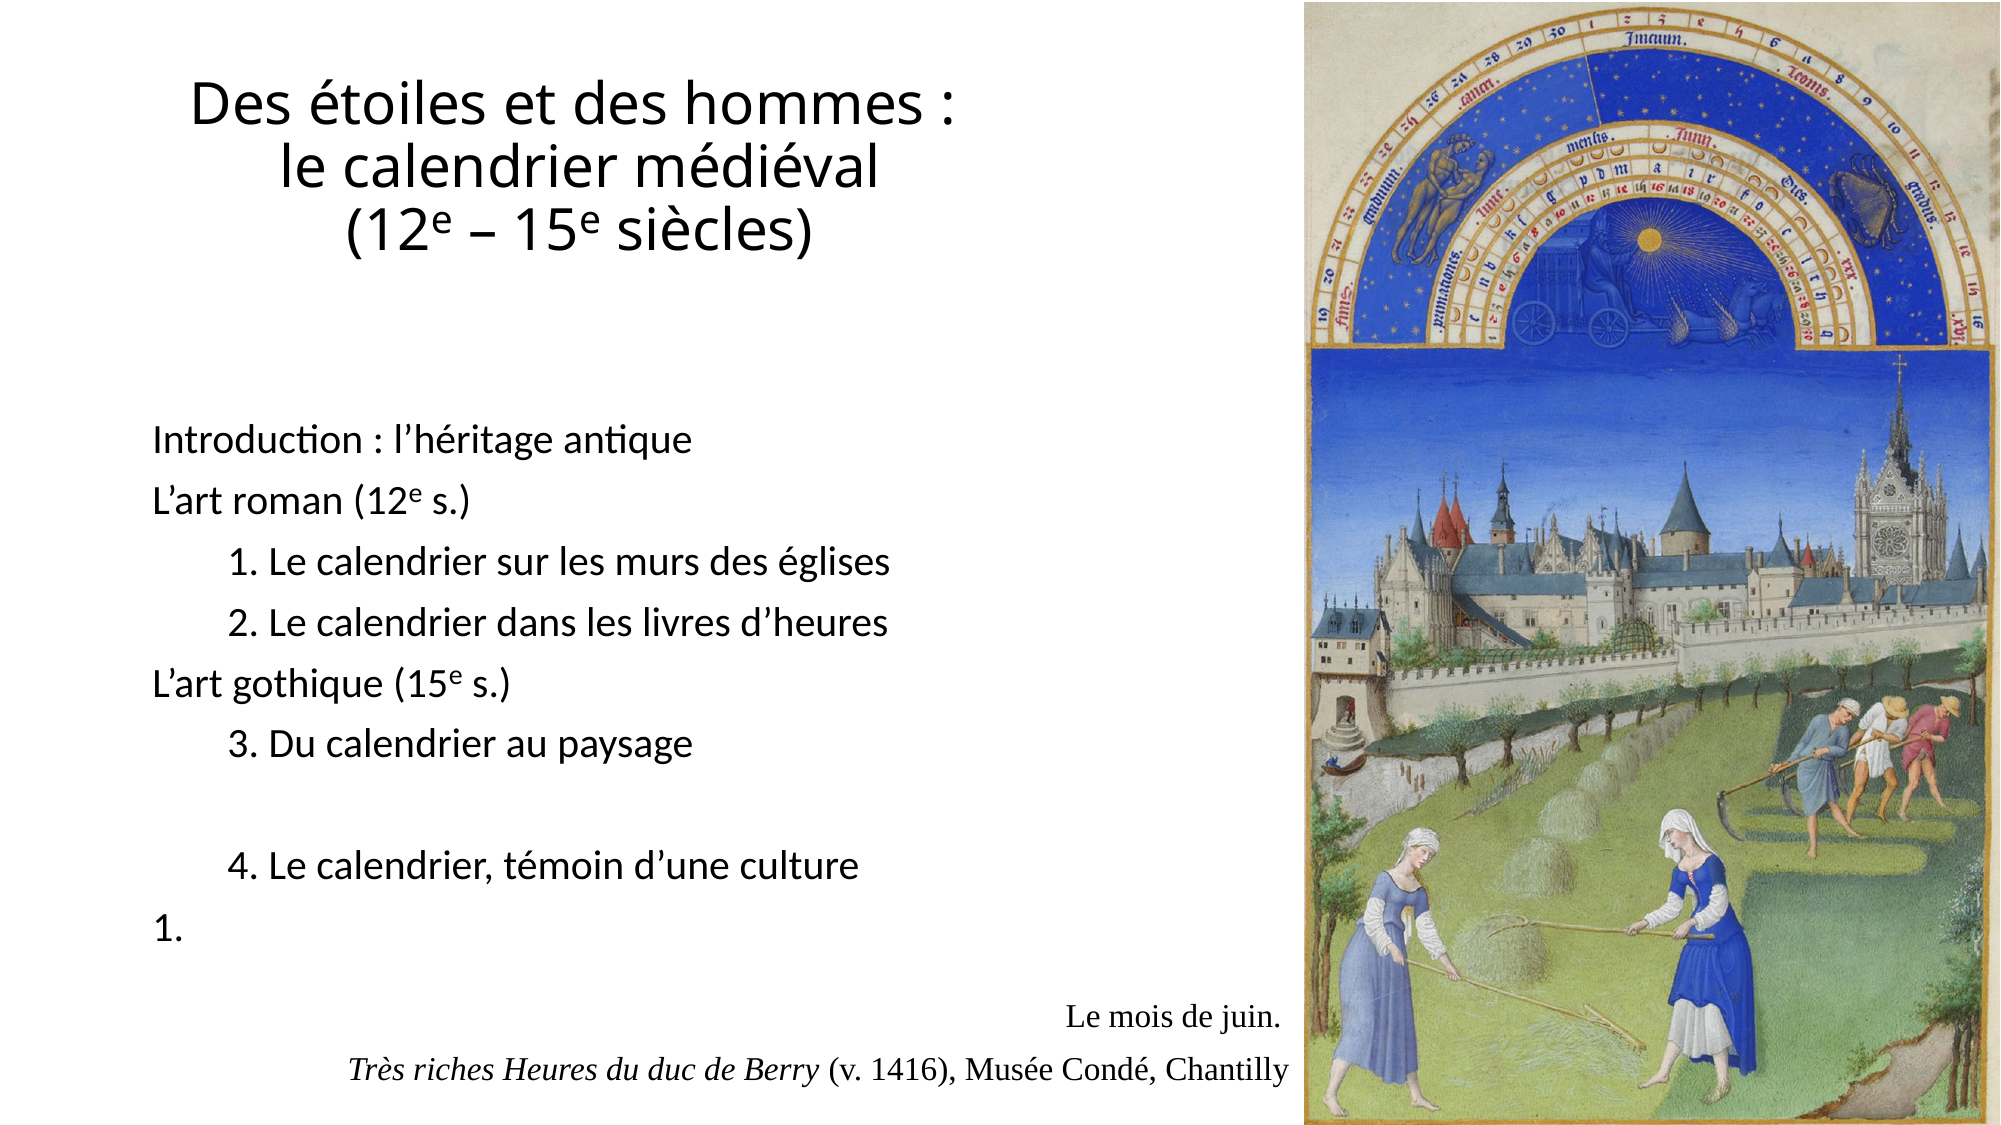

# Des étoiles et des hommes : le calendrier médiéval (12e – 15e siècles)
Introduction : l’héritage antique
L’art roman (12e s.)
	1. Le calendrier sur les murs des églises
	2. Le calendrier dans les livres d’heures
L’art gothique (15e s.)
	3. Du calendrier au paysage
	4. Le calendrier, témoin d’une culture
Le mois de juin.
Très riches Heures du duc de Berry (v. 1416), Musée Condé, Chantilly